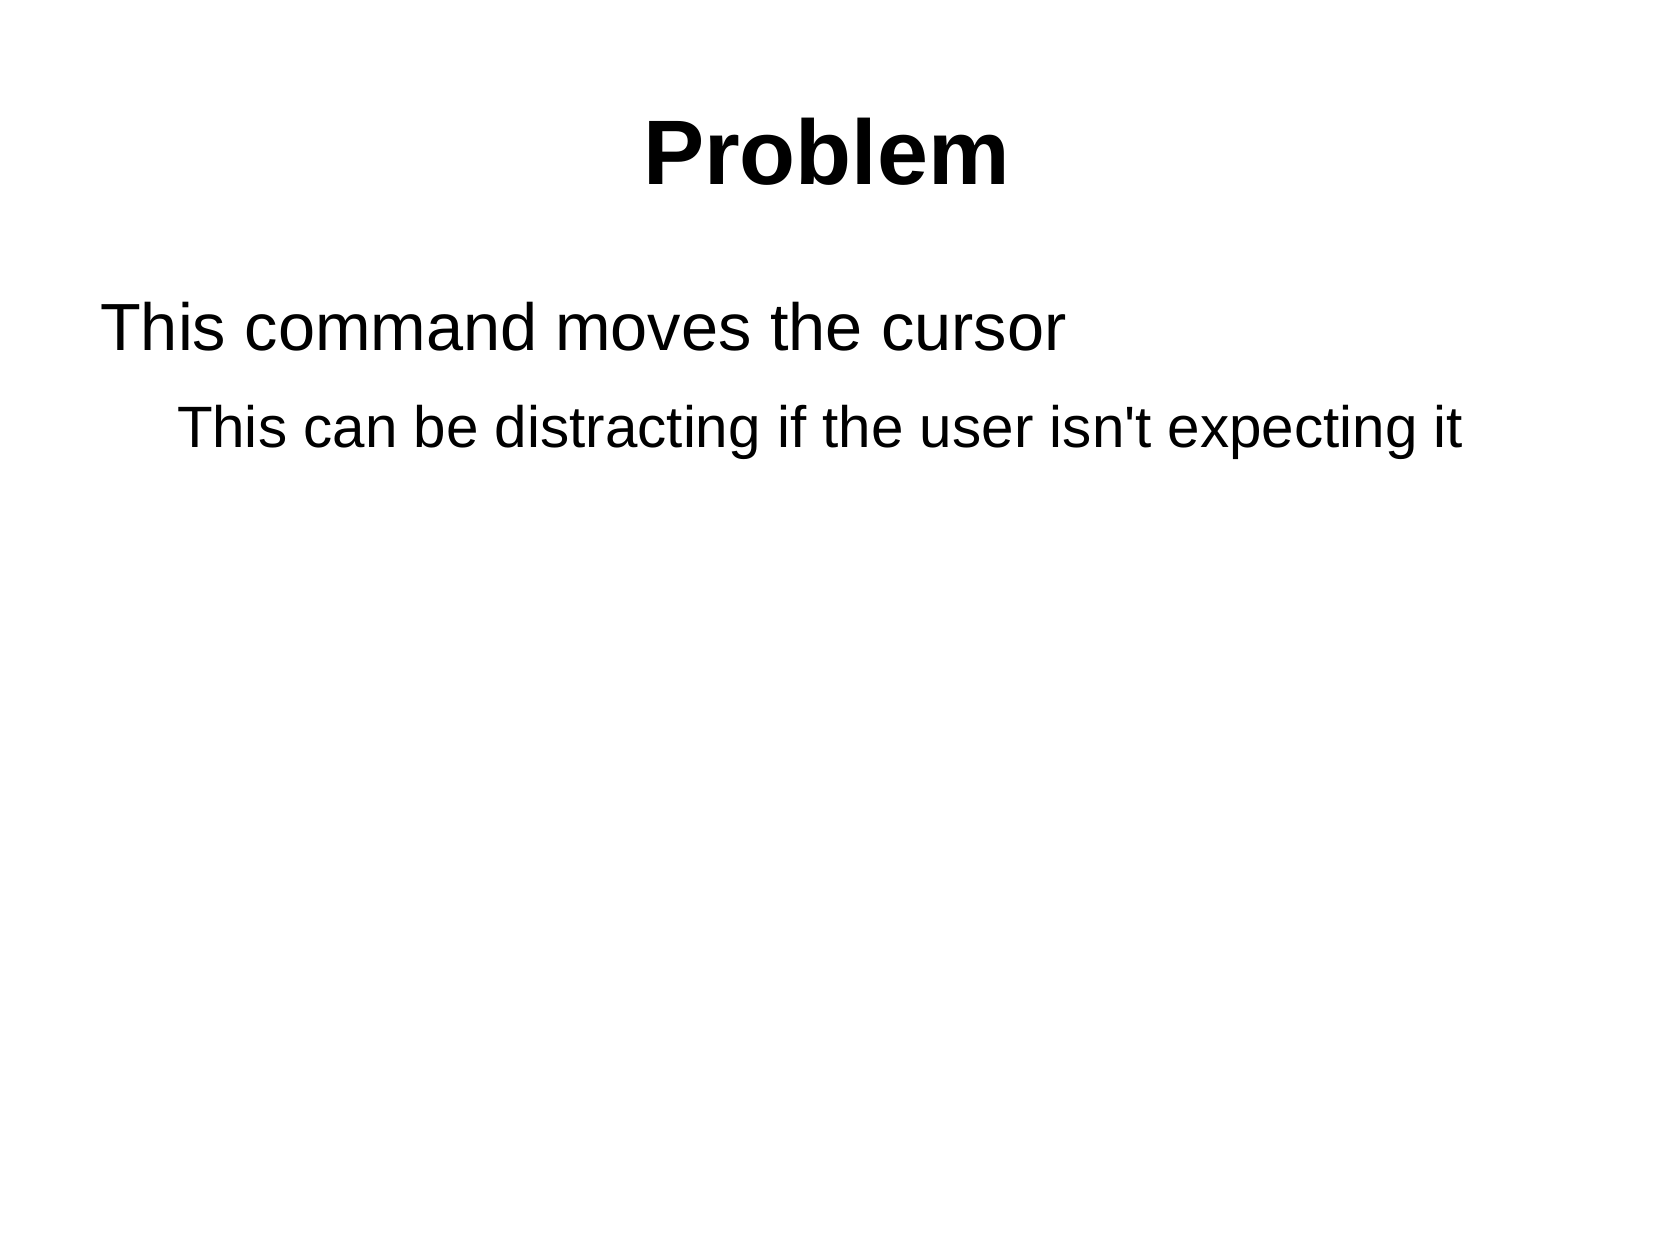

# Problem
This command moves the cursor
This can be distracting if the user isn't expecting it